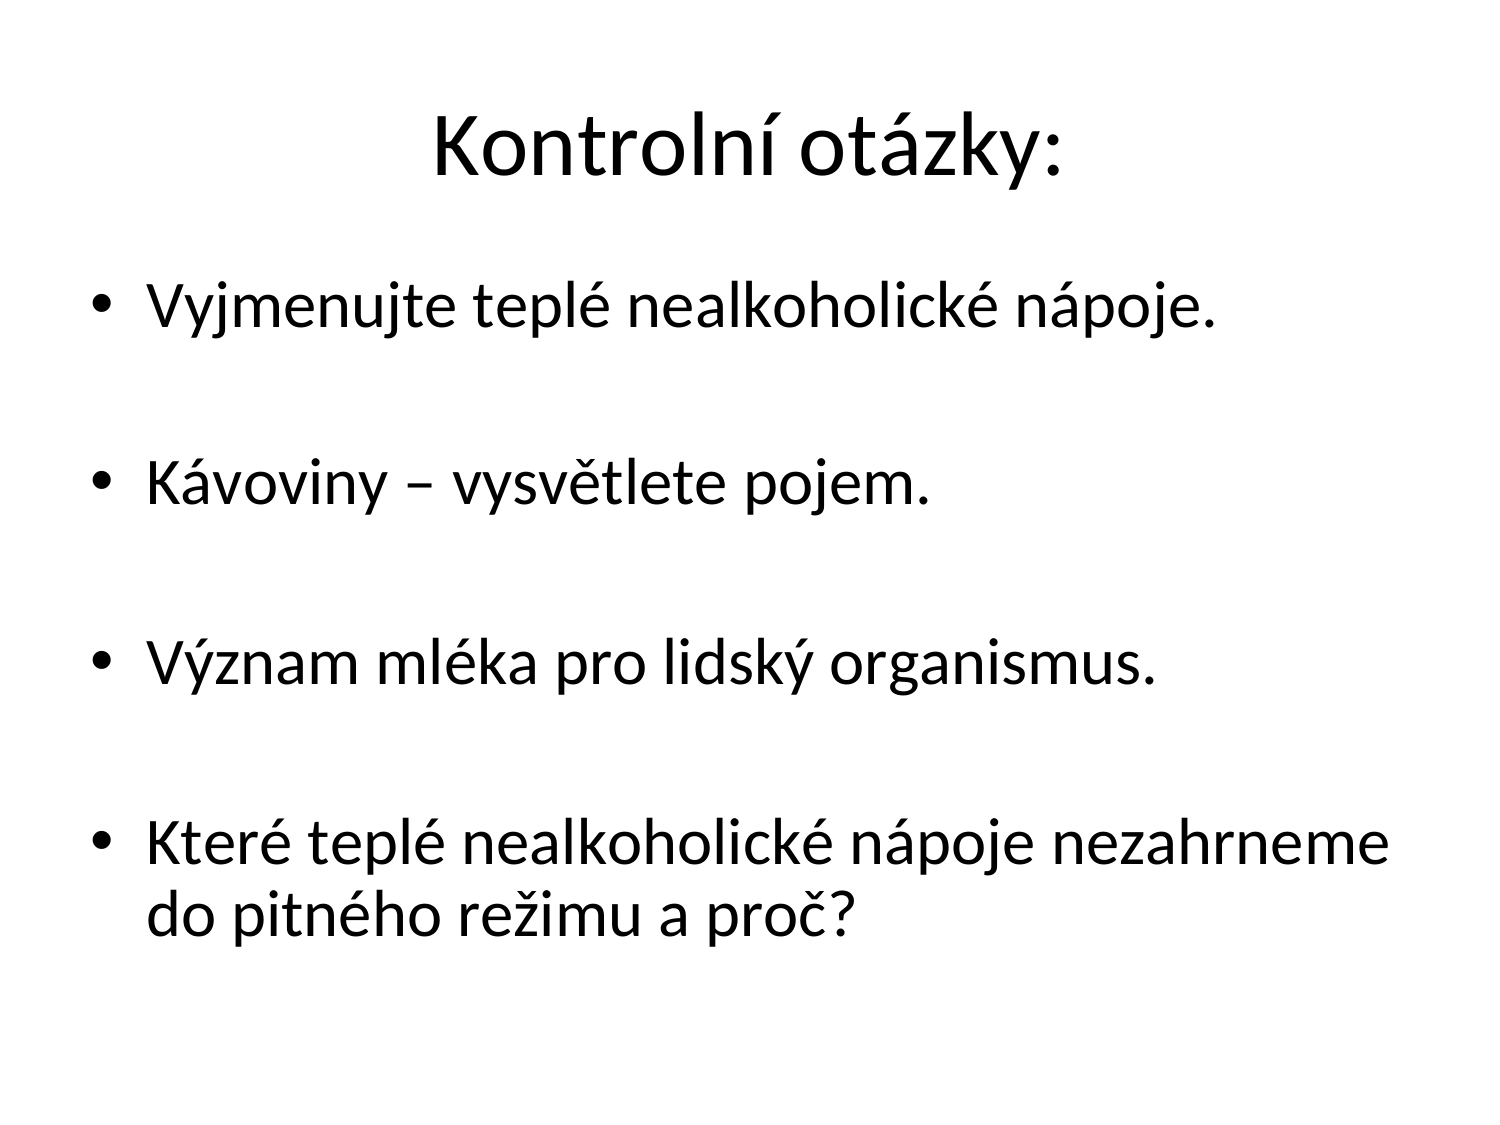

# Kontrolní otázky:
Vyjmenujte teplé nealkoholické nápoje.
Kávoviny – vysvětlete pojem.
Význam mléka pro lidský organismus.
Které teplé nealkoholické nápoje nezahrneme do pitného režimu a proč?